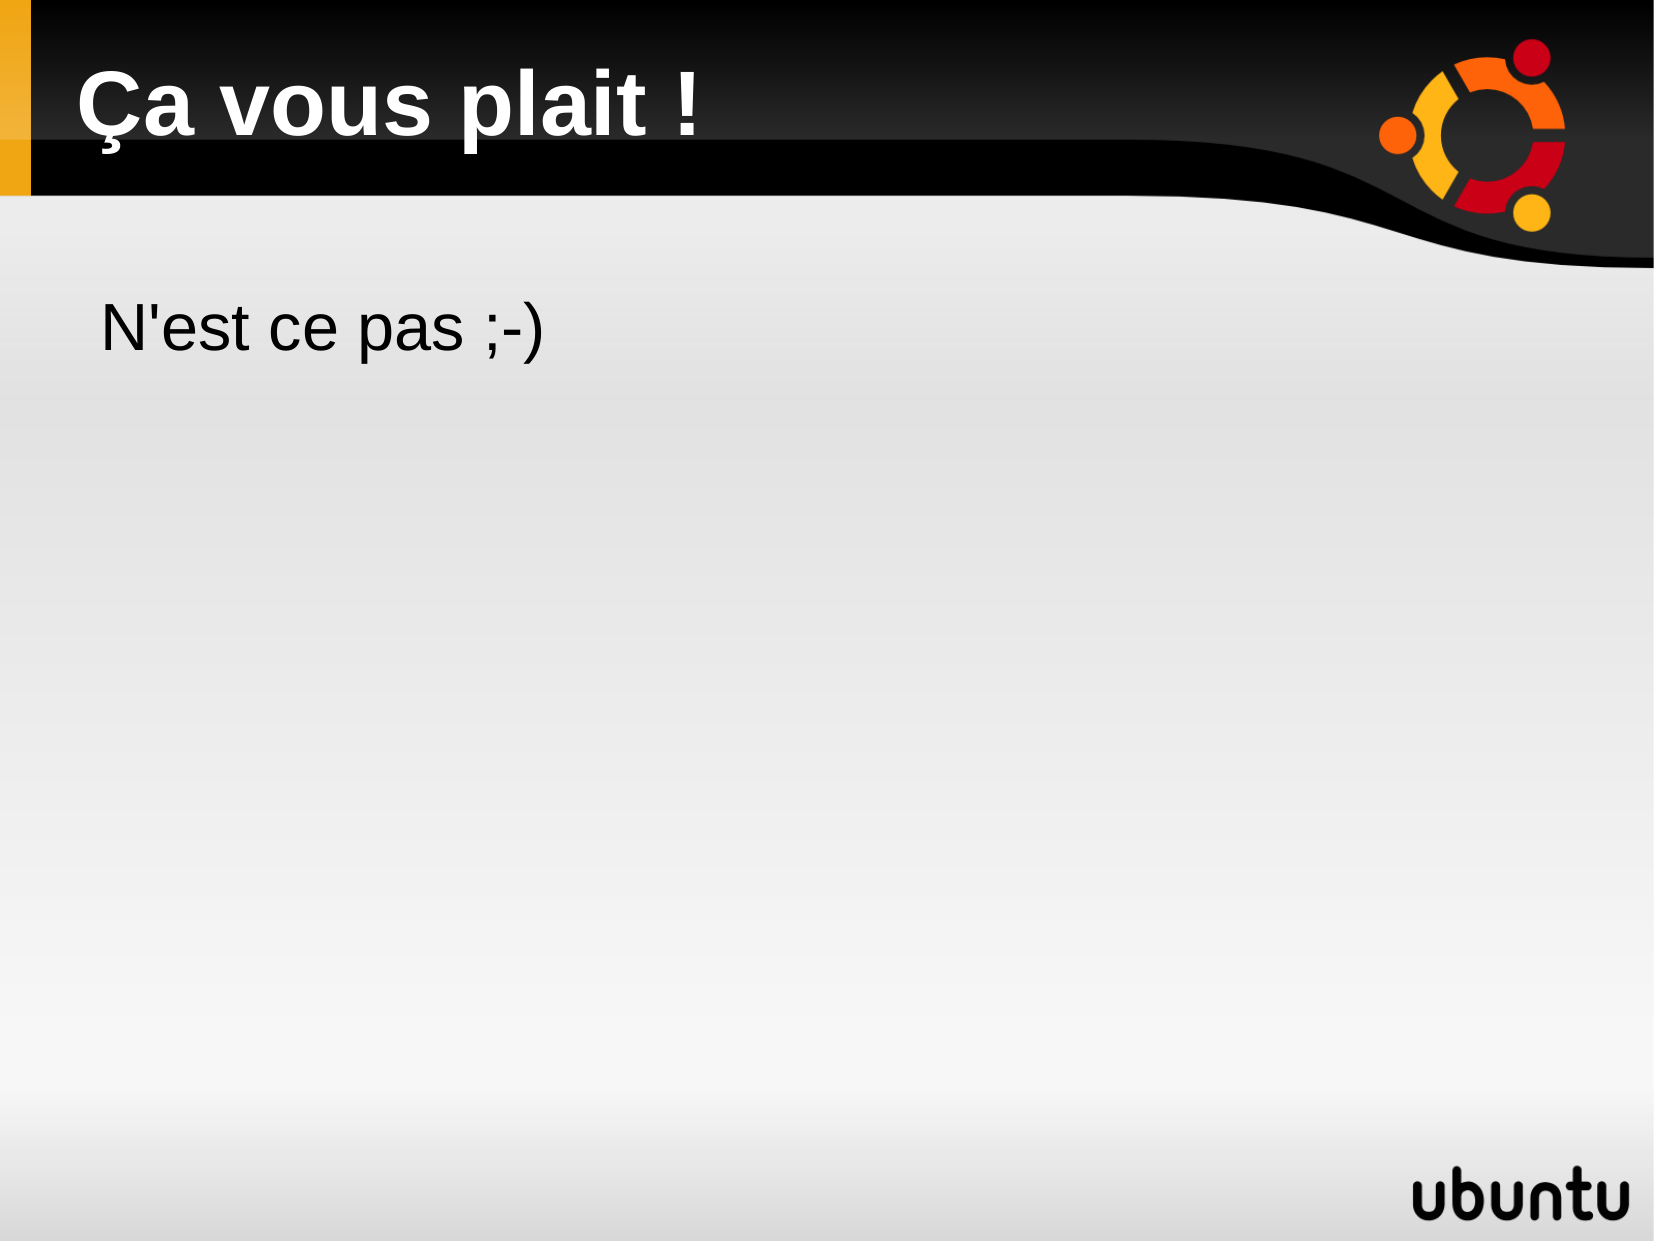

# Ça vous plait !
N'est ce pas ;-)